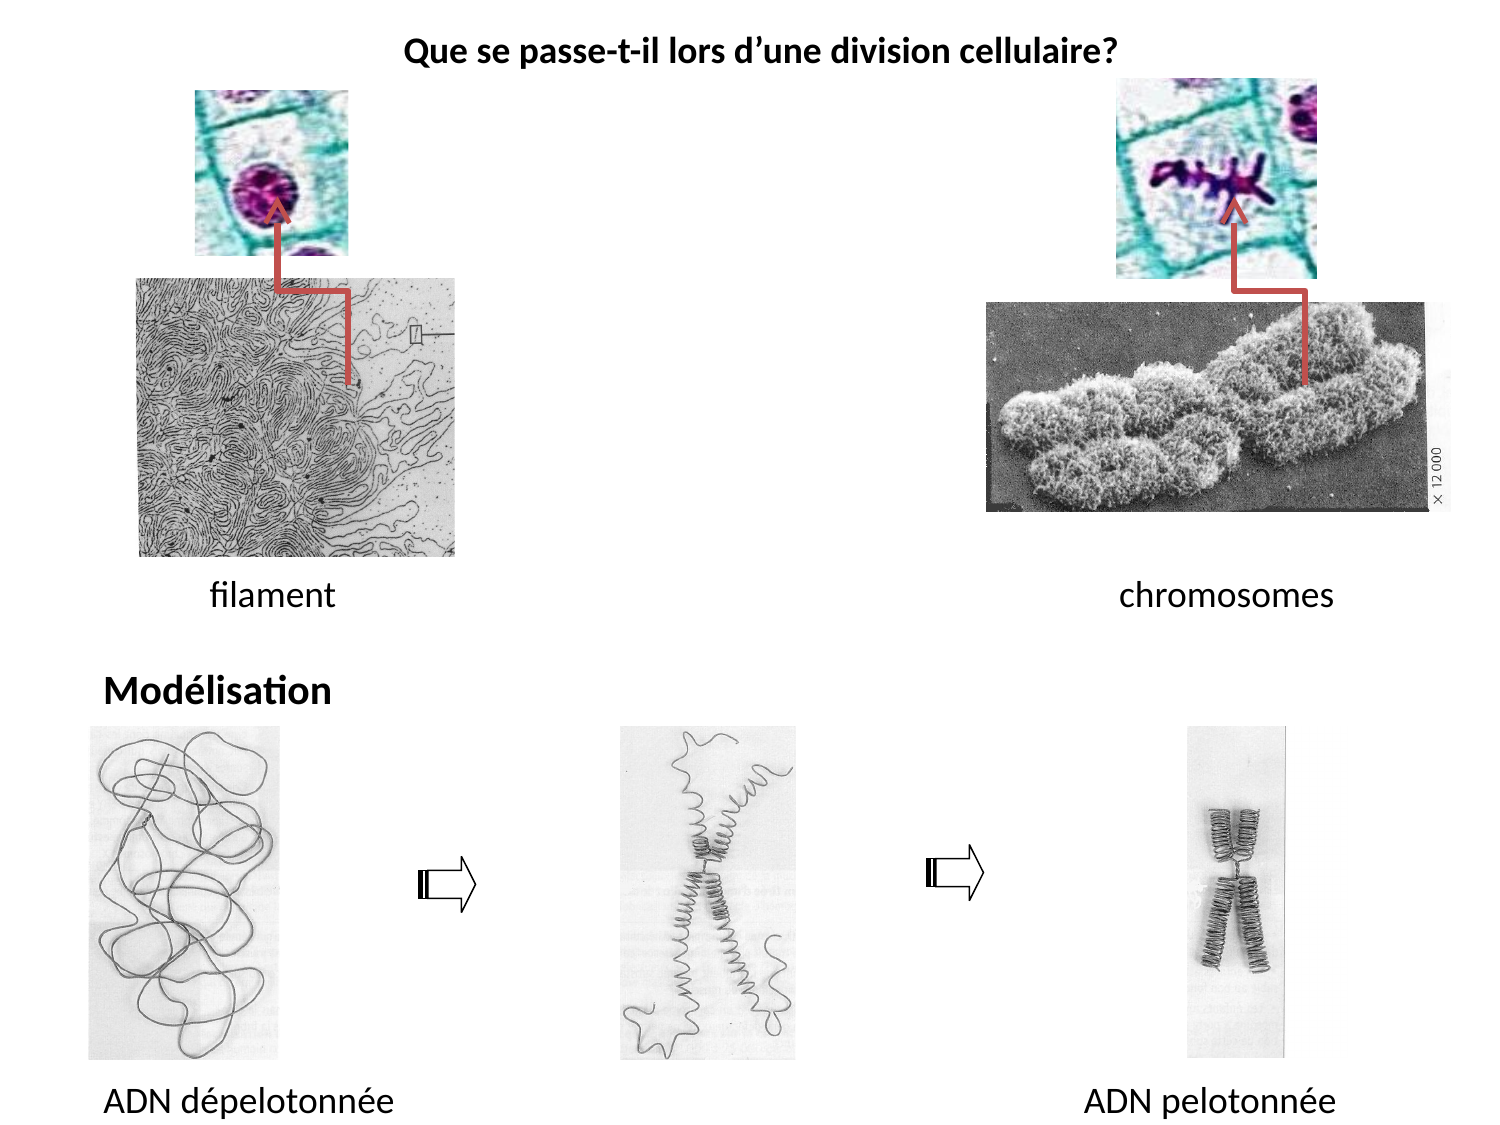

Que se passe-t-il lors d’une division cellulaire?
filament
chromosomes
Modélisation
ADN dépelotonnée
ADN pelotonnée